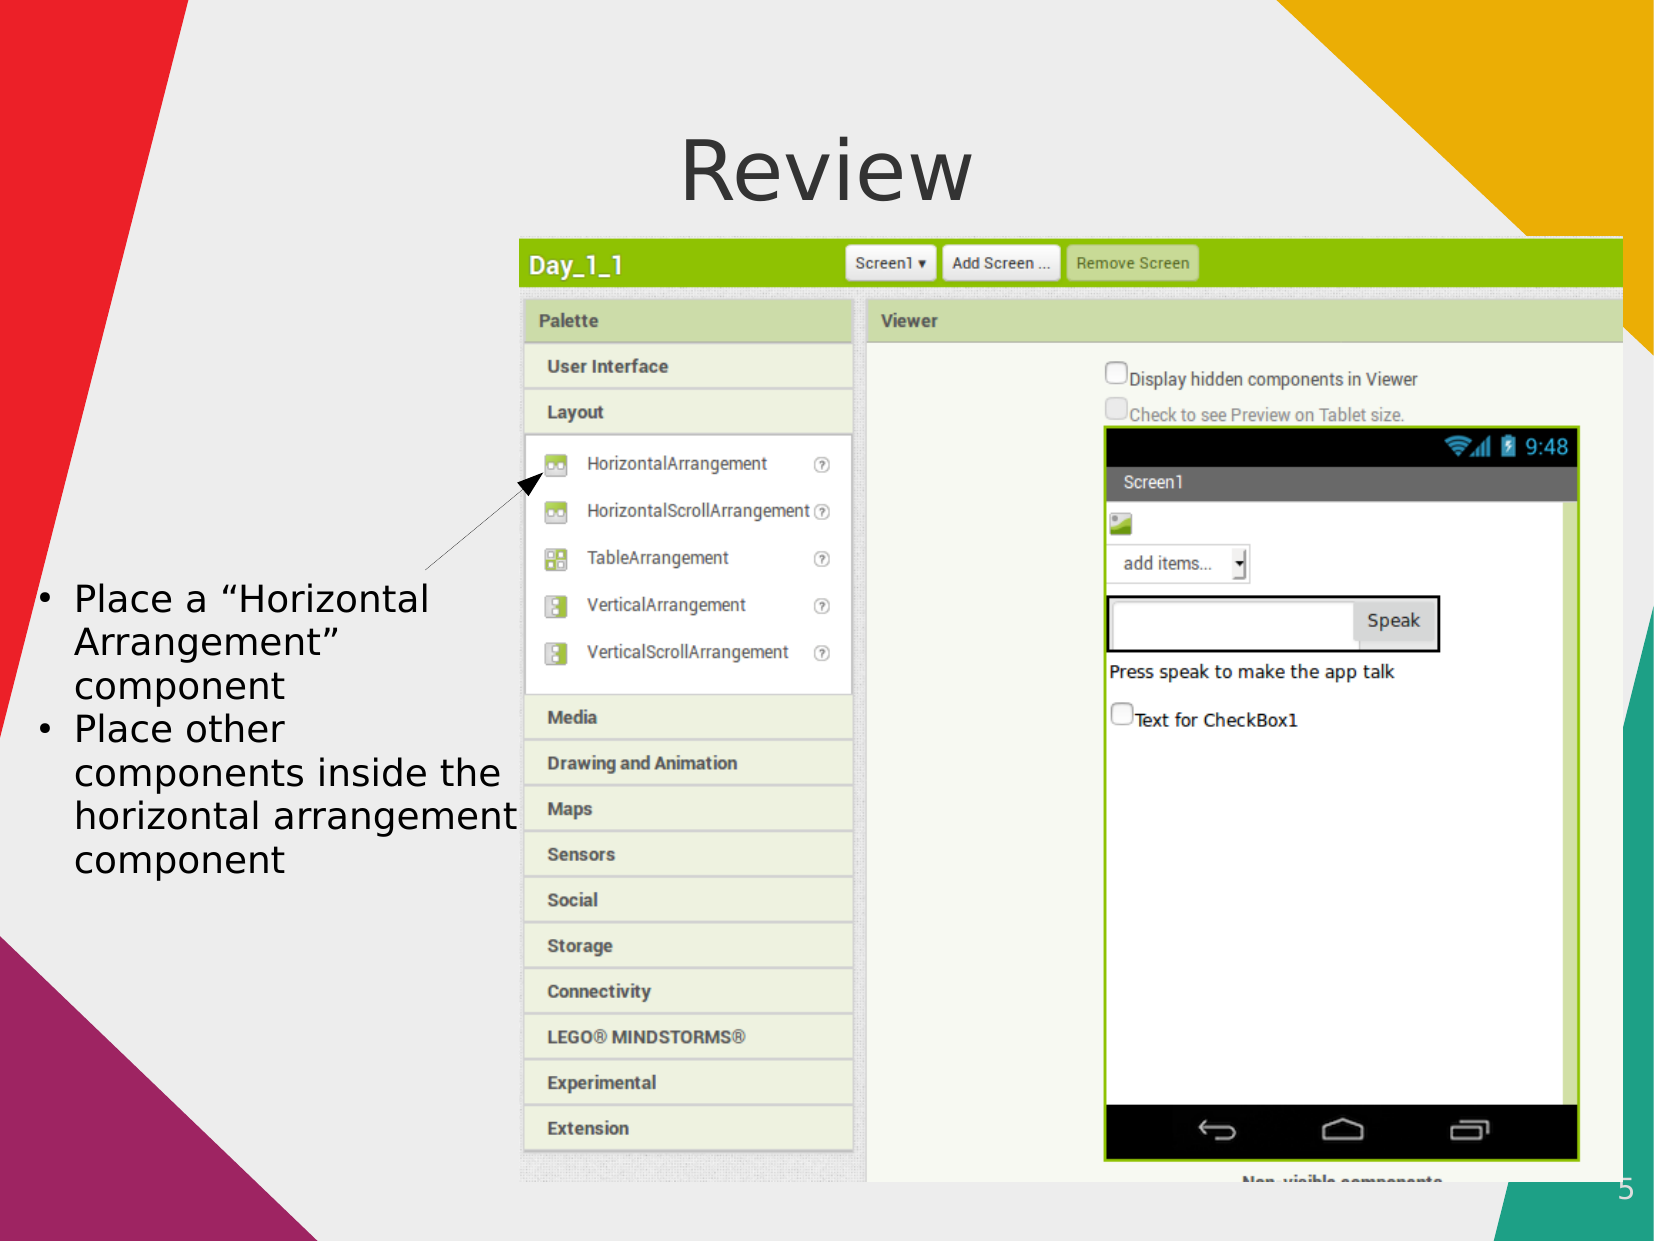

# Review
Place a “Horizontal Arrangement” component
Place other components inside the horizontal arrangement component
5